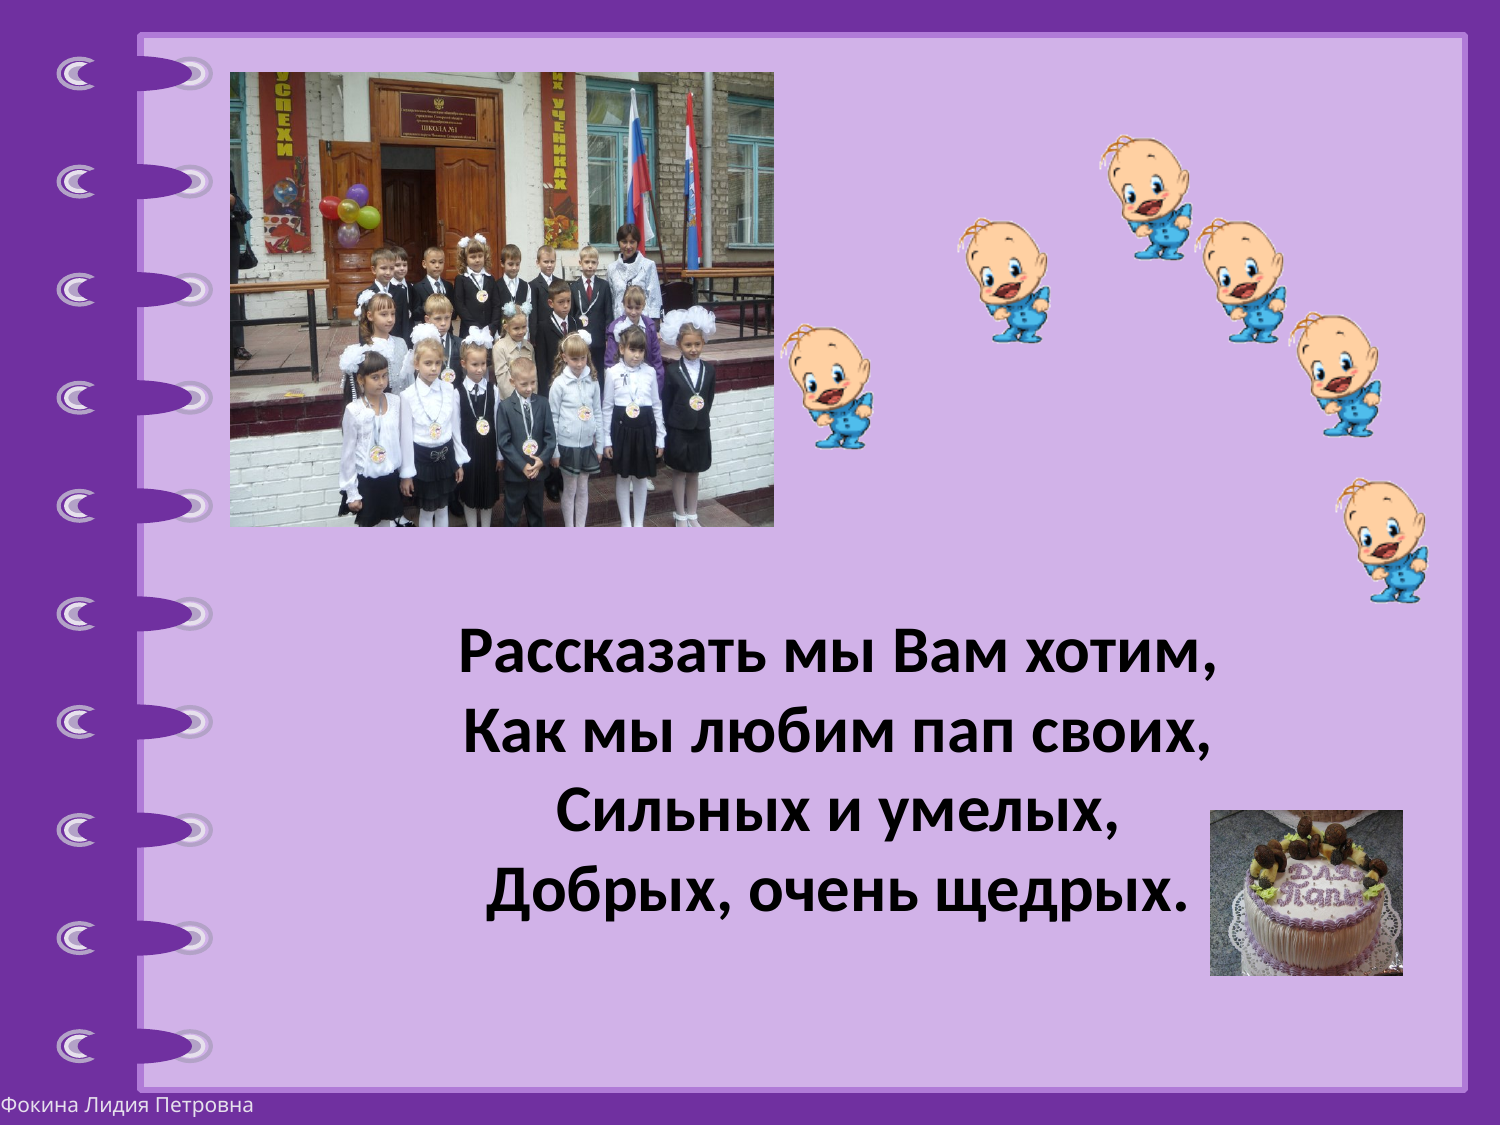

Рассказать мы Вам хотим,
Как мы любим пап своих,
Сильных и умелых,
Добрых, очень щедрых.